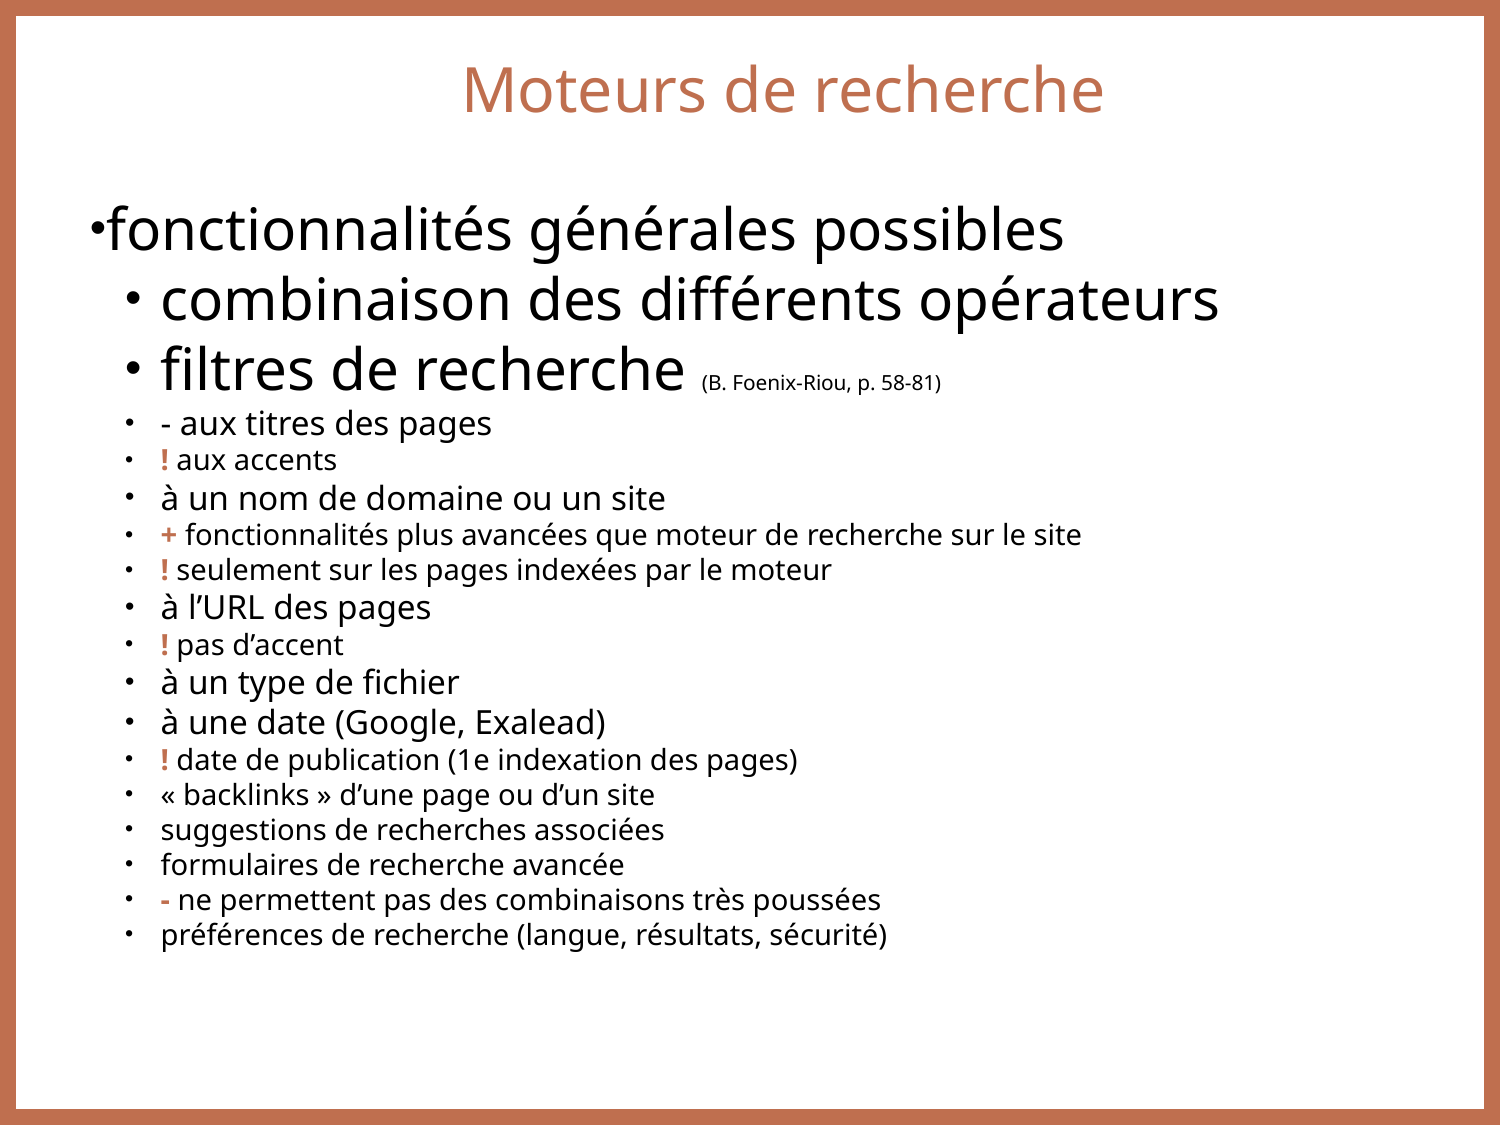

Moteurs de recherche
fonctionnalités générales possibles
combinaison des différents opérateurs
filtres de recherche (B. Foenix-Riou, p. 58-81)
- aux titres des pages
! aux accents
à un nom de domaine ou un site
+ fonctionnalités plus avancées que moteur de recherche sur le site
! seulement sur les pages indexées par le moteur
à l’URL des pages
! pas d’accent
à un type de fichier
à une date (Google, Exalead)
! date de publication (1e indexation des pages)
« backlinks » d’une page ou d’un site
suggestions de recherches associées
formulaires de recherche avancée
- ne permettent pas des combinaisons très poussées
préférences de recherche (langue, résultats, sécurité)